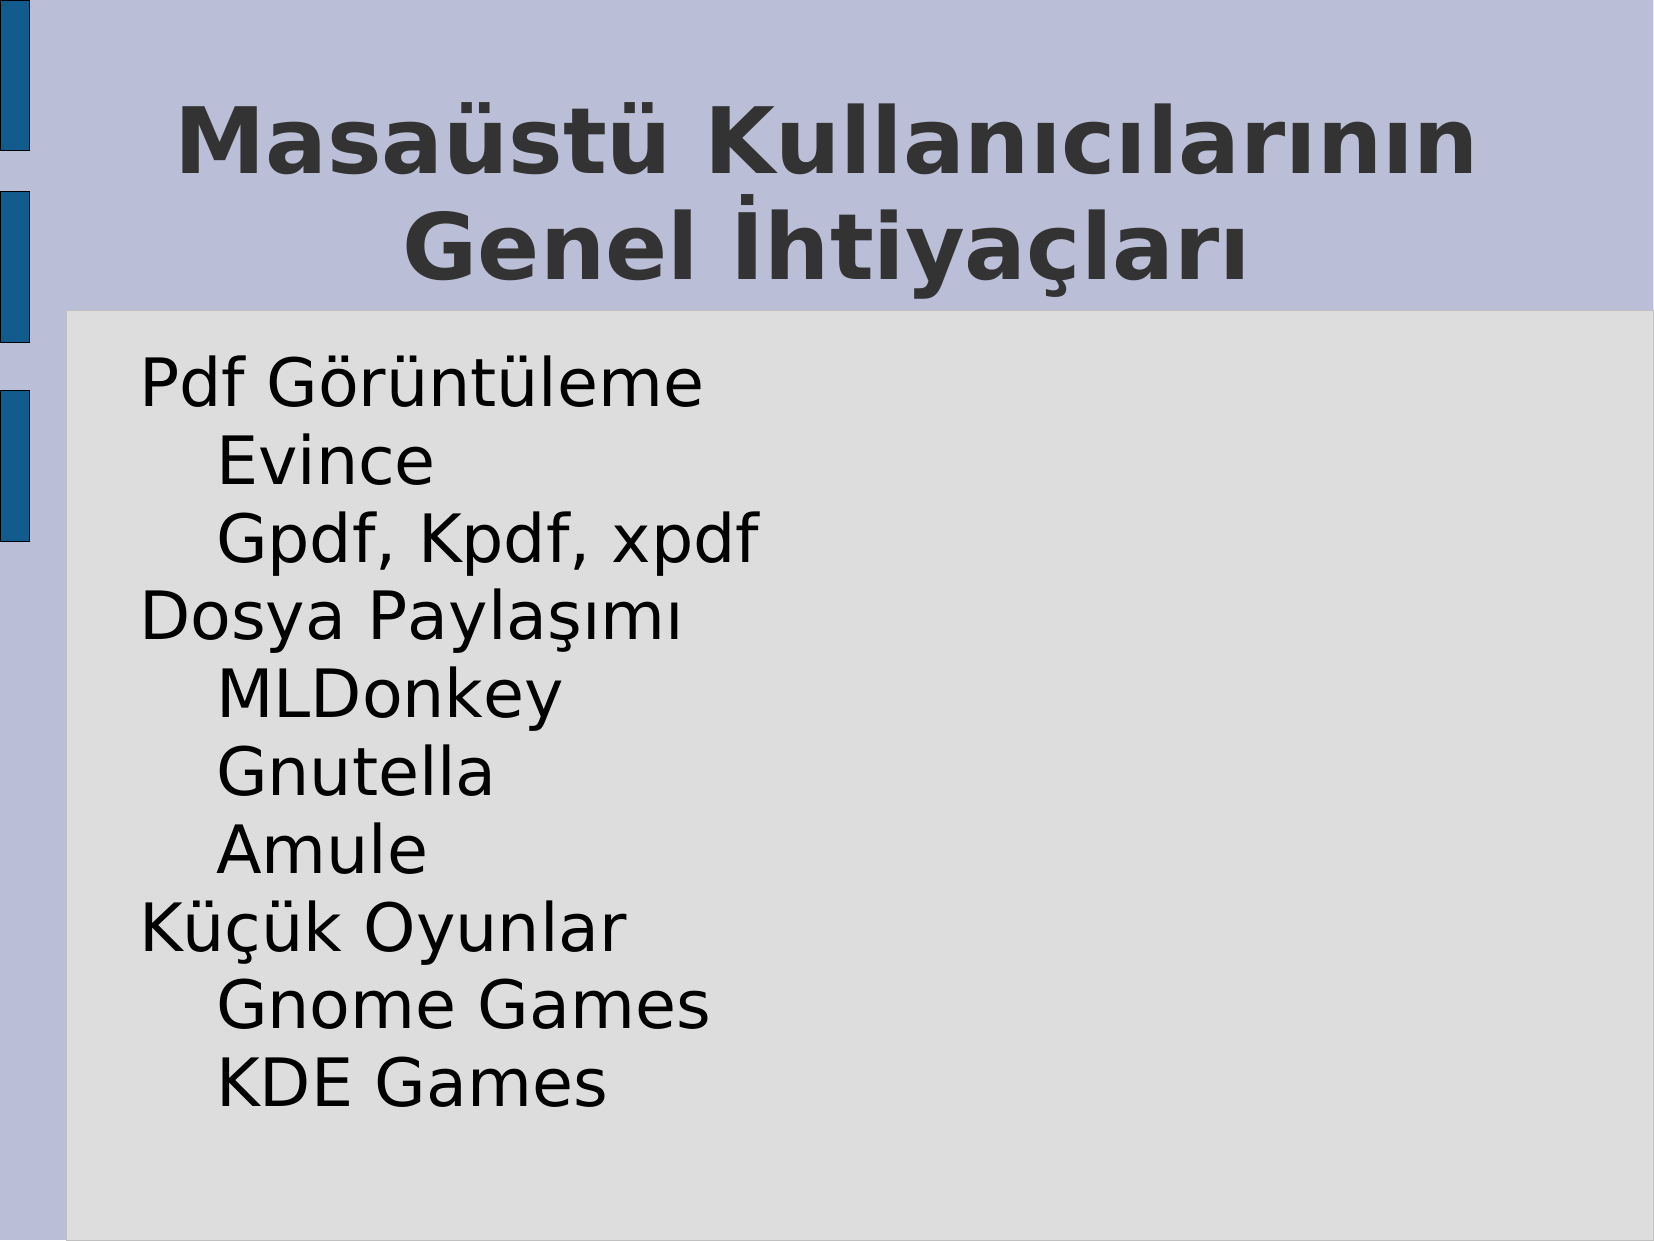

# Masaüstü Kullanıcılarının Genel İhtiyaçları
Pdf Görüntüleme
Evince
Gpdf, Kpdf, xpdf
Dosya Paylaşımı
MLDonkey
Gnutella
Amule
Küçük Oyunlar
Gnome Games
KDE Games